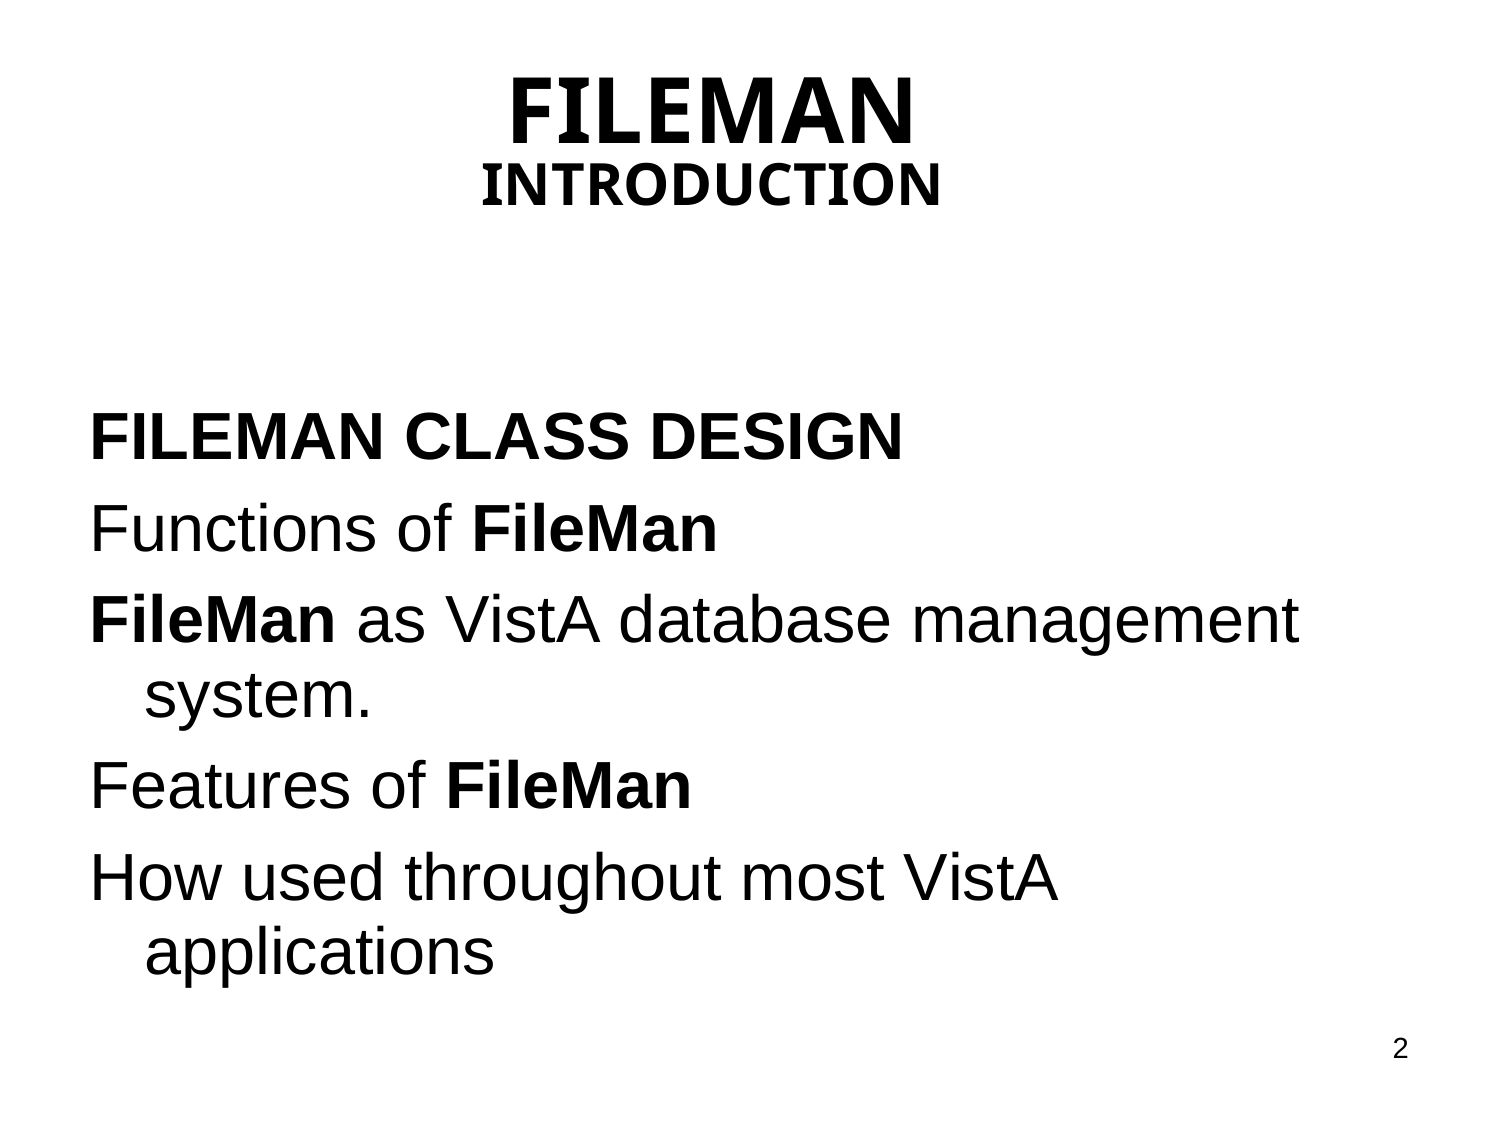

# FILEMAN INTRODUCTION
FILEMAN CLASS DESIGN
Functions of FileMan
FileMan as VistA database management system.
Features of FileMan
How used throughout most VistA applications
2